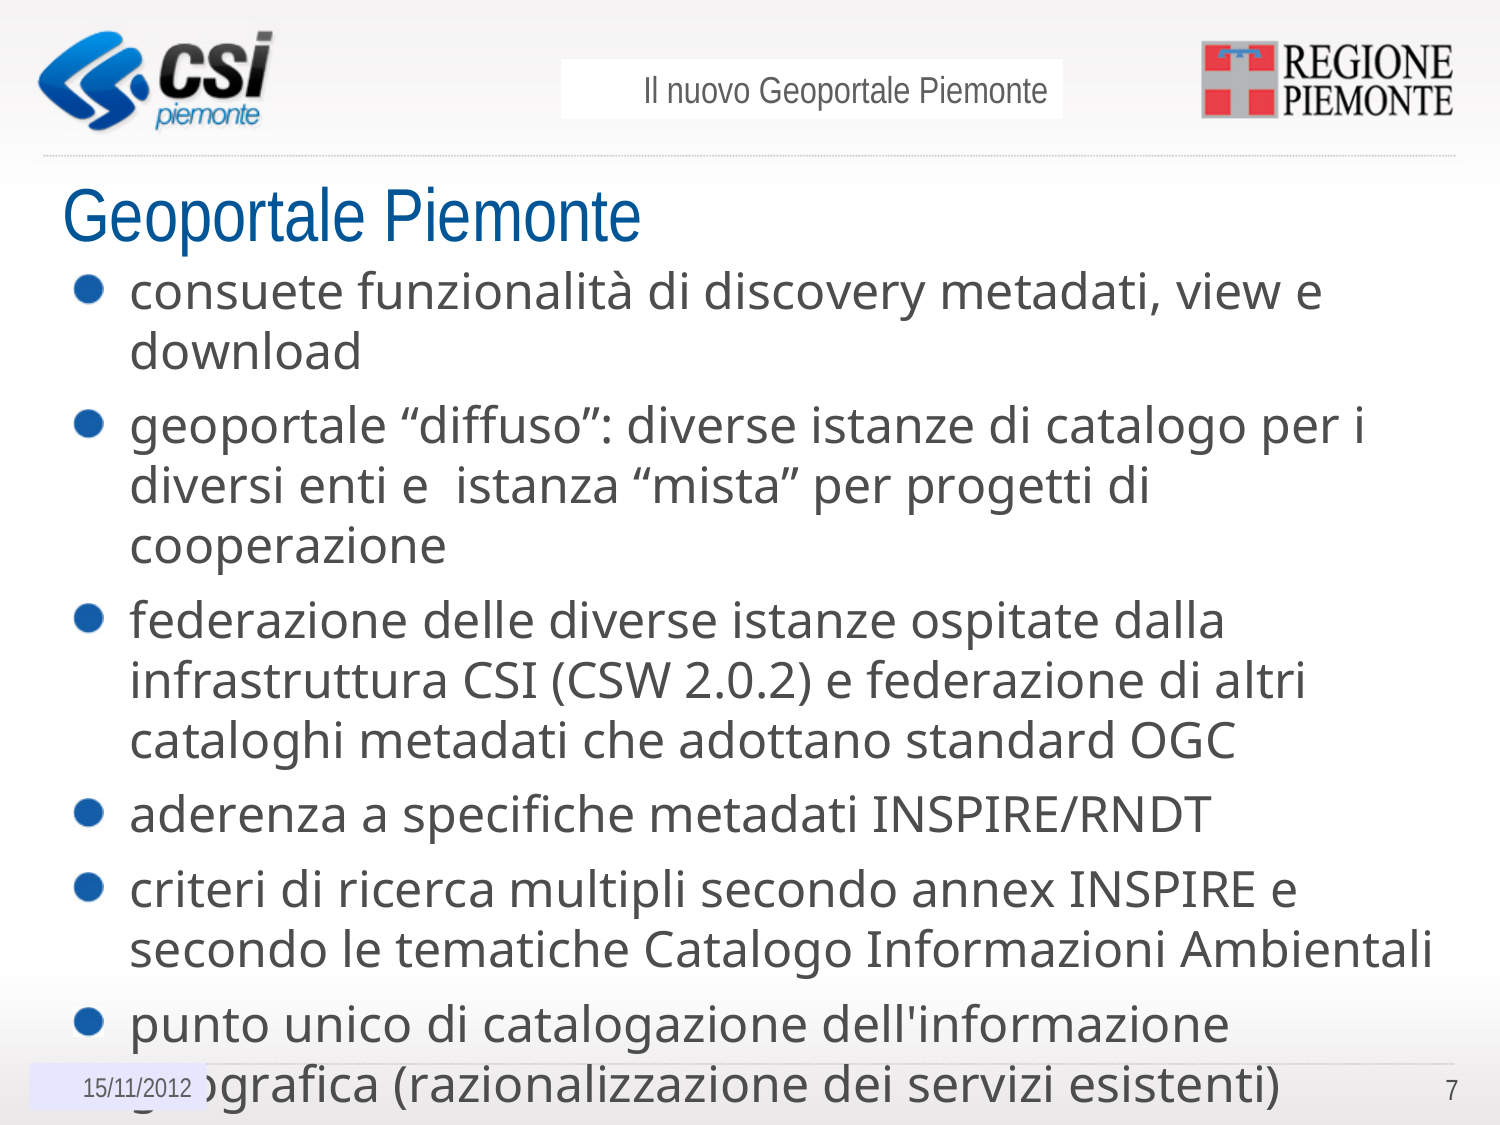

Il nuovo Geoportale Piemonte
# Geoportale Piemonte
consuete funzionalità di discovery metadati, view e download
geoportale “diffuso”: diverse istanze di catalogo per i diversi enti e istanza “mista” per progetti di cooperazione
federazione delle diverse istanze ospitate dalla infrastruttura CSI (CSW 2.0.2) e federazione di altri cataloghi metadati che adottano standard OGC
aderenza a specifiche metadati INSPIRE/RNDT
criteri di ricerca multipli secondo annex INSPIRE e secondo le tematiche Catalogo Informazioni Ambientali
punto unico di catalogazione dell'informazione geografica (razionalizzazione dei servizi esistenti)
15/11/2012